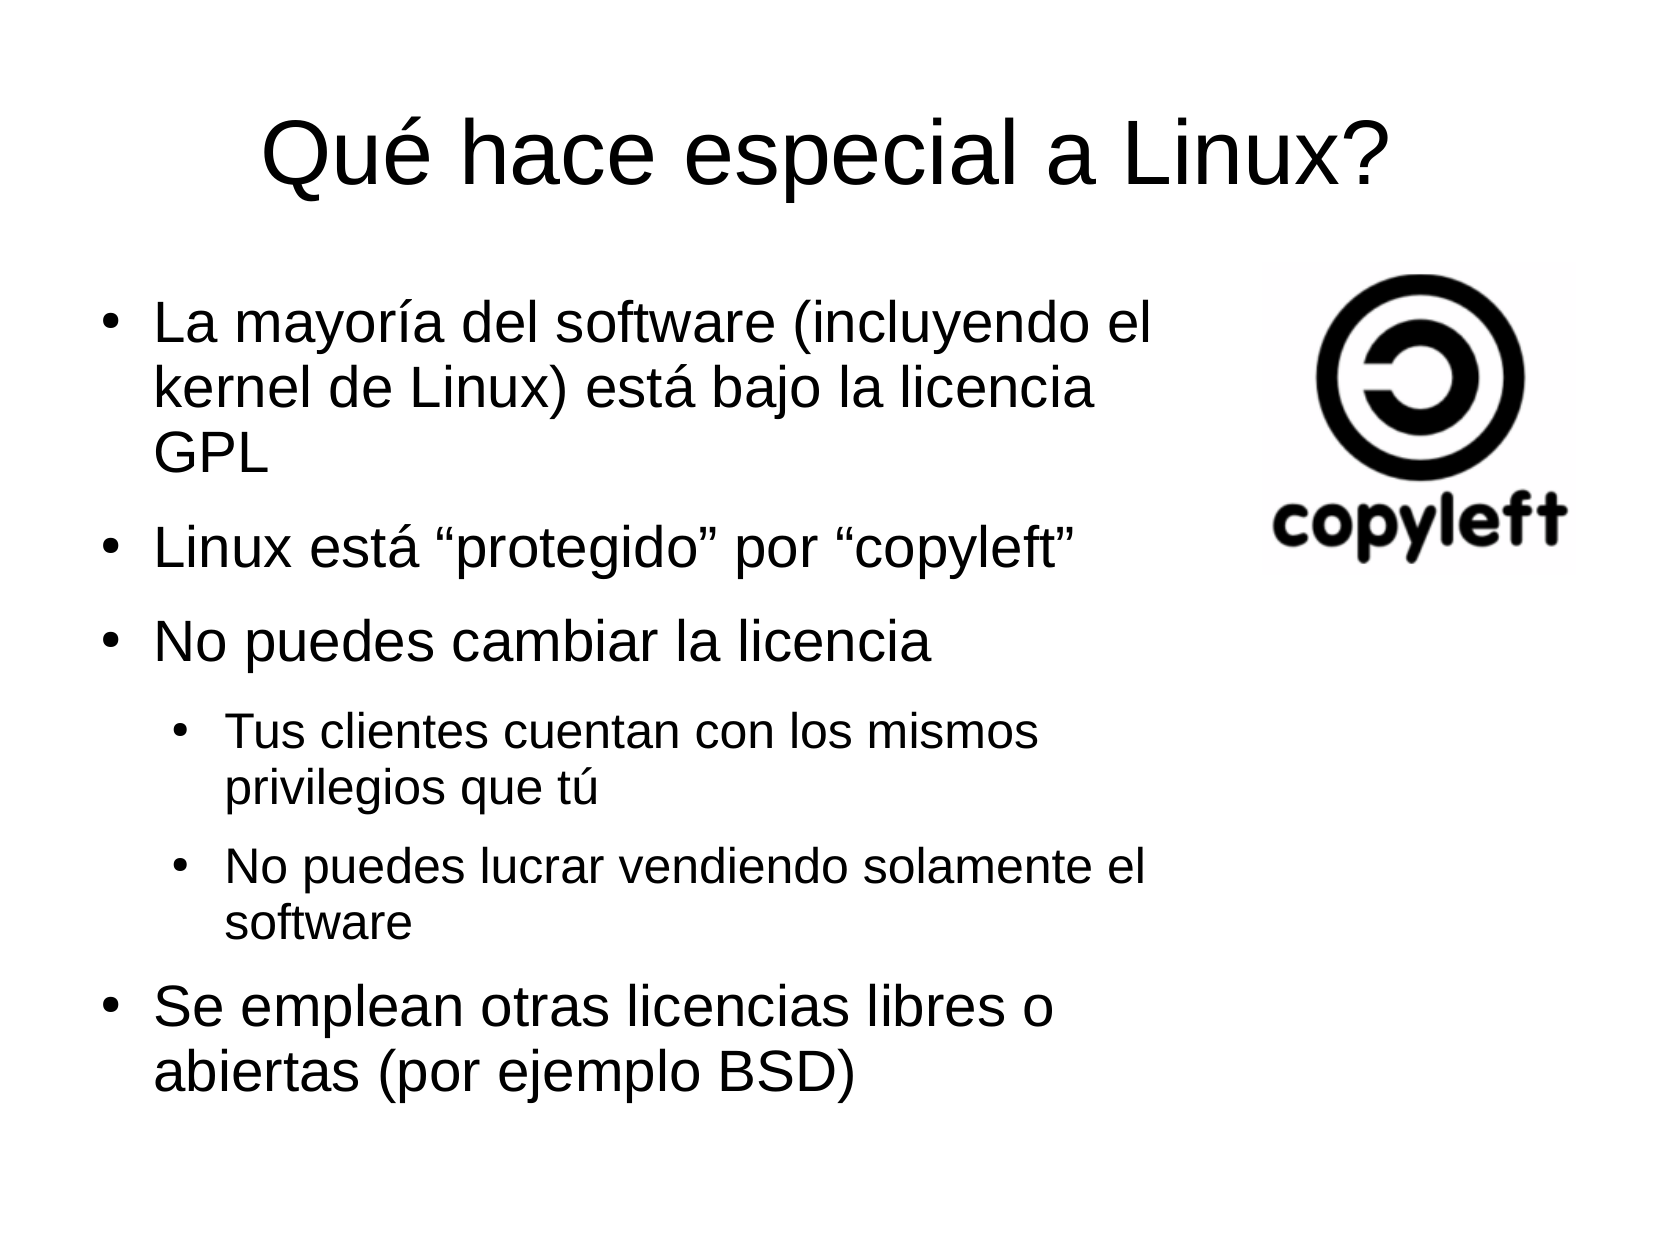

# Qué hace especial a Linux?
La mayoría del software (incluyendo el kernel de Linux) está bajo la licencia GPL
Linux está “protegido” por “copyleft”
No puedes cambiar la licencia
Tus clientes cuentan con los mismos privilegios que tú
No puedes lucrar vendiendo solamente el software
Se emplean otras licencias libres o abiertas (por ejemplo BSD)